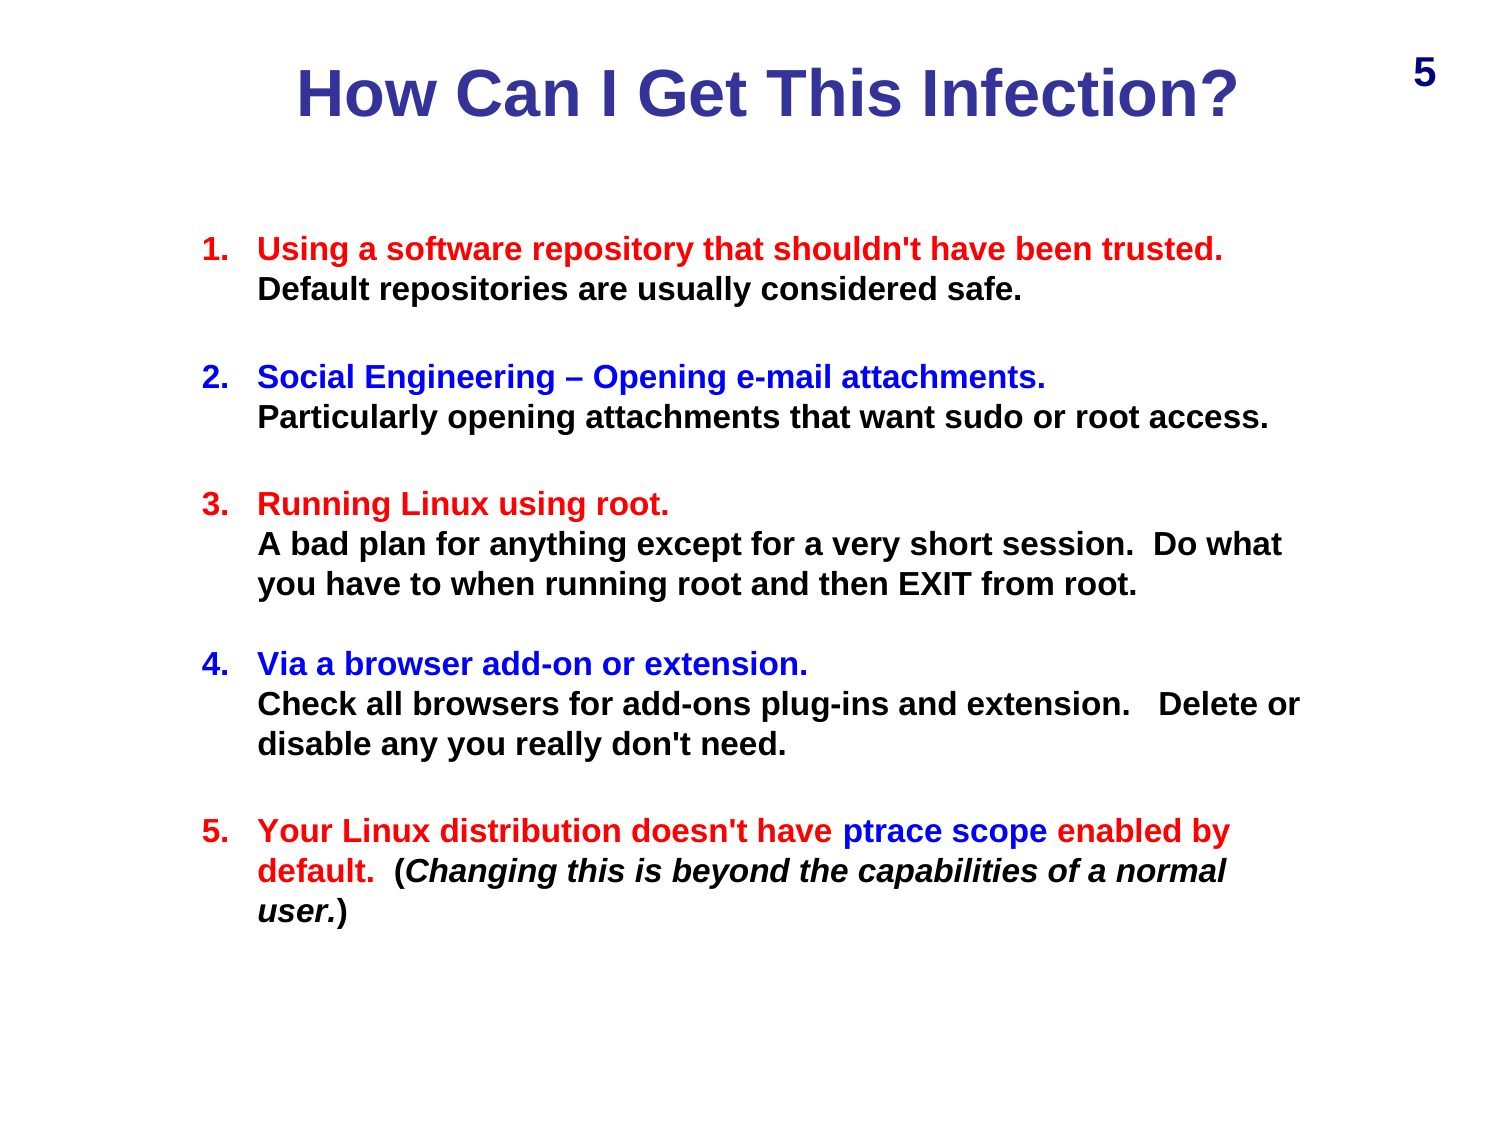

# How Can I Get This Infection?
5
1. Using a software repository that shouldn't have been trusted.
 Default repositories are usually considered safe.
2. Social Engineering – Opening e-mail attachments.
 Particularly opening attachments that want sudo or root access.
3. Running Linux using root.
 A bad plan for anything except for a very short session. Do what
 you have to when running root and then EXIT from root.
4. Via a browser add-on or extension.
 Check all browsers for add-ons plug-ins and extension. Delete or
 disable any you really don't need.
5. Your Linux distribution doesn't have ptrace scope enabled by
 default. (Changing this is beyond the capabilities of a normal
 user.)